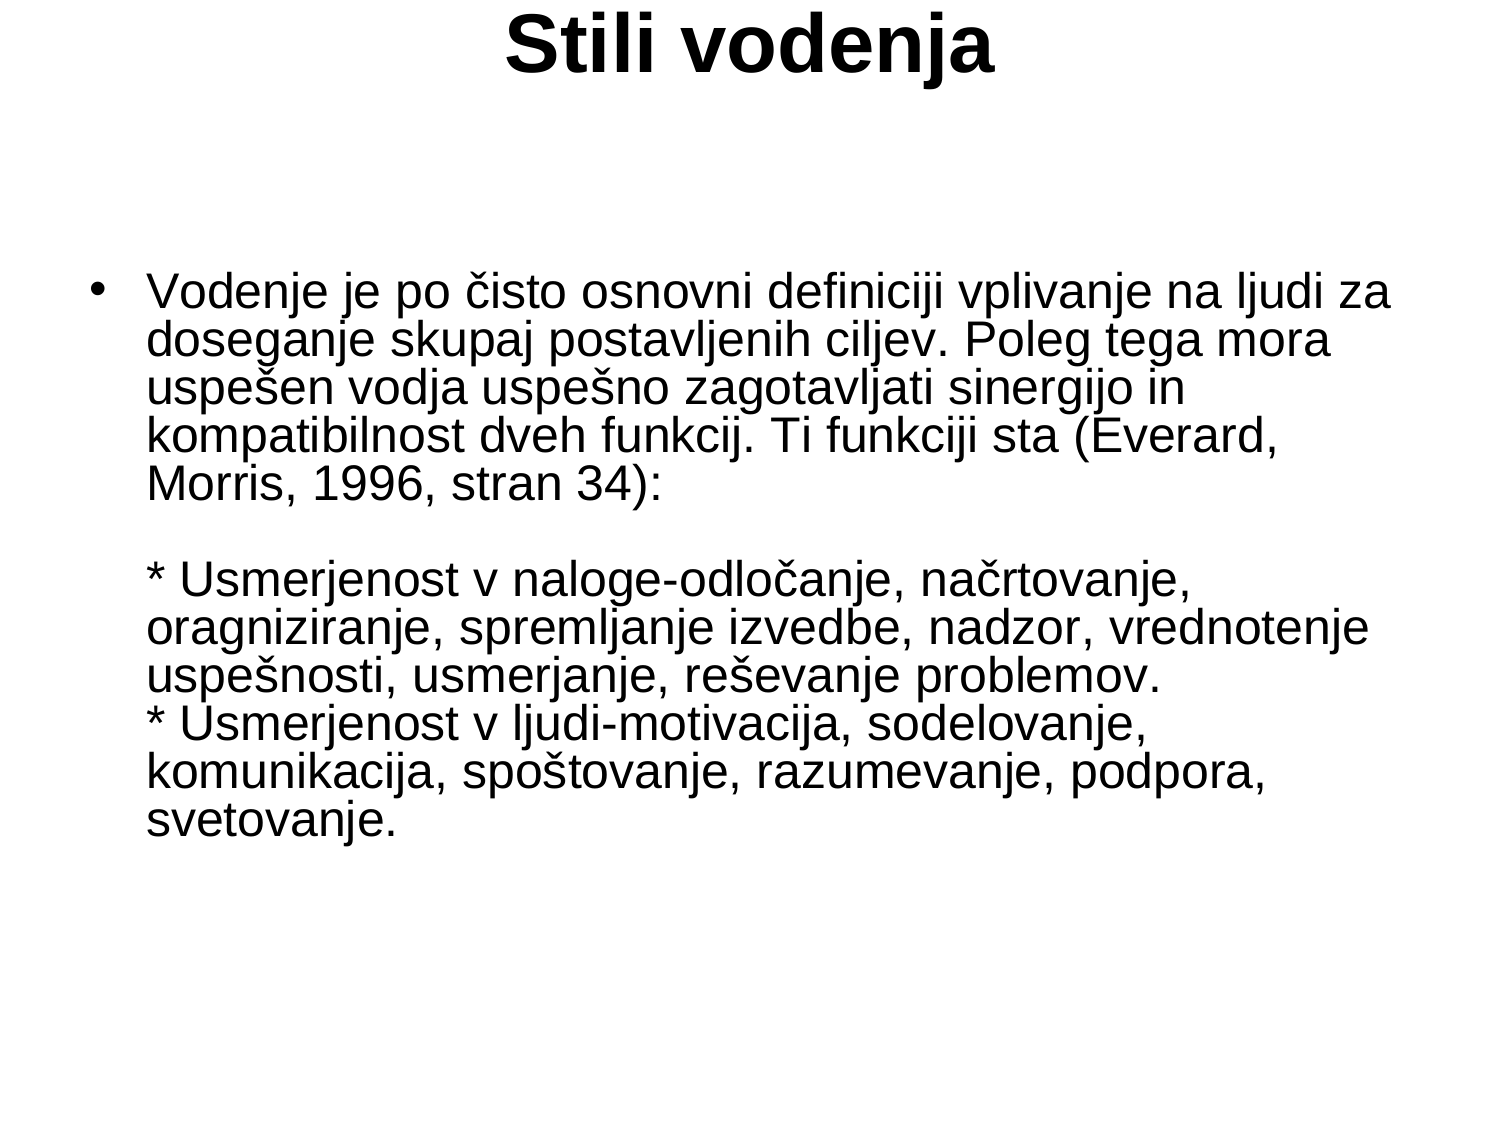

# Stili vodenja
Vodenje je po čisto osnovni definiciji vplivanje na ljudi za doseganje skupaj postavljenih ciljev. Poleg tega mora uspešen vodja uspešno zagotavljati sinergijo in kompatibilnost dveh funkcij. Ti funkciji sta (Everard, Morris, 1996, stran 34):
* Usmerjenost v naloge-odločanje, načrtovanje, oragniziranje, spremljanje izvedbe, nadzor, vrednotenje uspešnosti, usmerjanje, reševanje problemov.
* Usmerjenost v ljudi-motivacija, sodelovanje, komunikacija, spoštovanje, razumevanje, podpora, svetovanje.